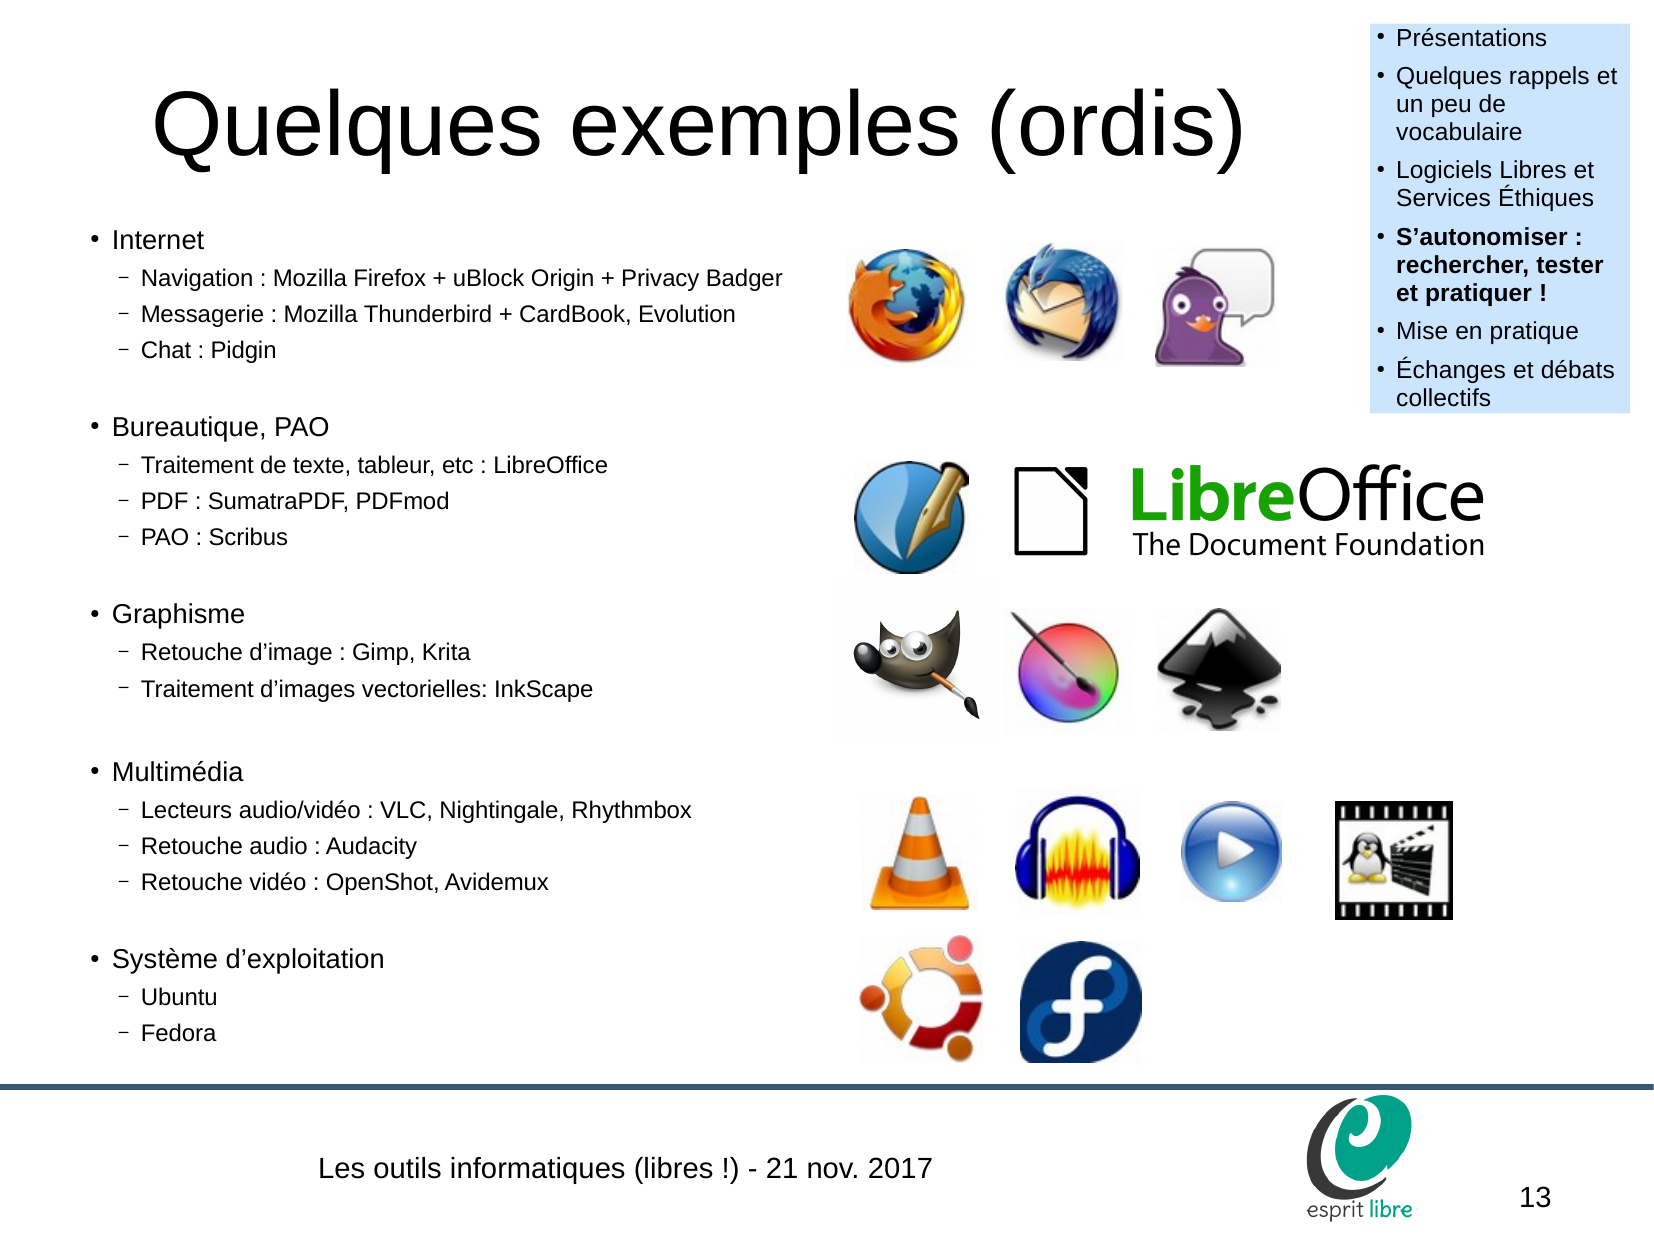

# Quelques exemples (ordis)
Présentations
Quelques rappels et un peu de vocabulaire
Logiciels Libres et Services Éthiques
S’autonomiser : rechercher, tester et pratiquer !
Mise en pratique
Échanges et débats collectifs
Internet
Navigation : Mozilla Firefox + uBlock Origin + Privacy Badger
Messagerie : Mozilla Thunderbird + CardBook, Evolution
Chat : Pidgin
Bureautique, PAO
Traitement de texte, tableur, etc : LibreOffice
PDF : SumatraPDF, PDFmod
PAO : Scribus
Graphisme
Retouche d’image : Gimp, Krita
Traitement d’images vectorielles: InkScape
Multimédia
Lecteurs audio/vidéo : VLC, Nightingale, Rhythmbox
Retouche audio : Audacity
Retouche vidéo : OpenShot, Avidemux
Système d’exploitation
Ubuntu
Fedora
Les outils informatiques (libres !) - 21 nov. 2017